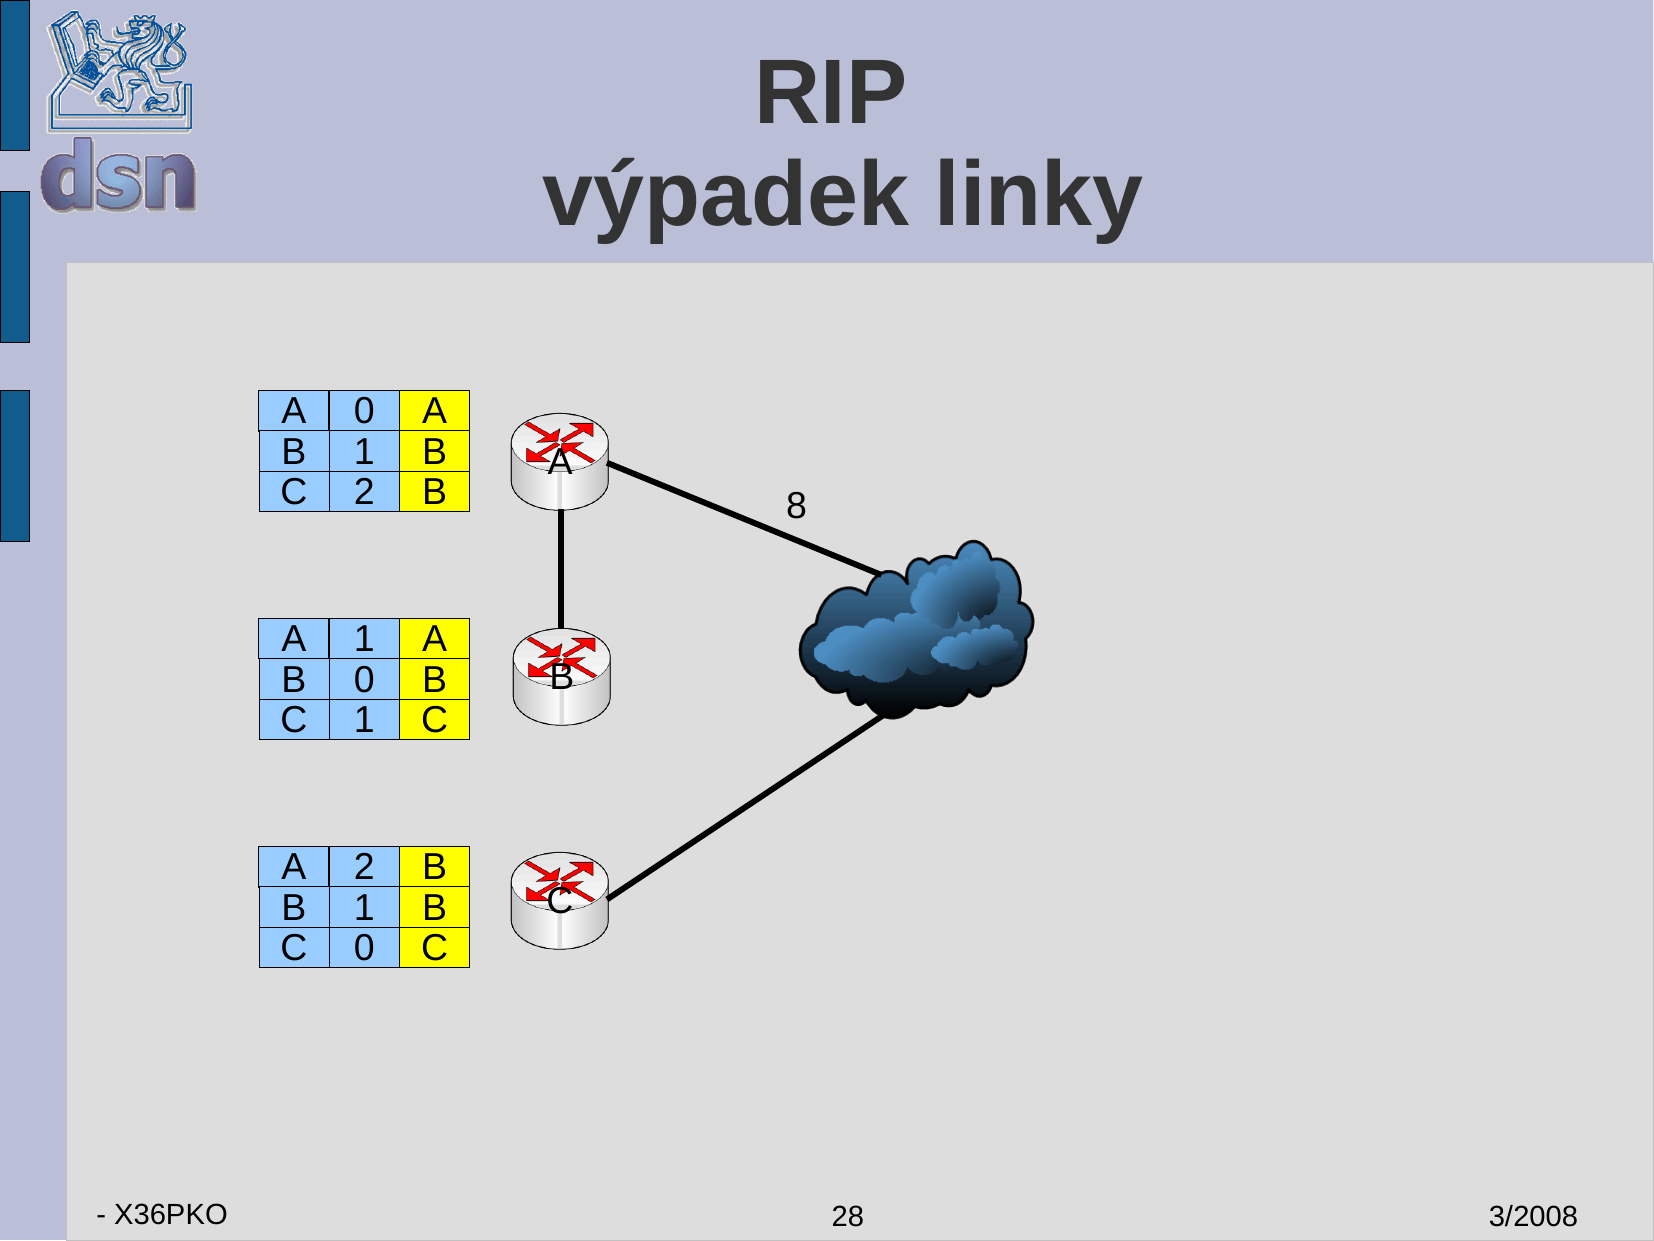

# RIP výpadek linky
A
0
A
B
1
B
C
2
B
A
8
A
1
A
B
0
B
C
1
C
B
A
2
B
B
1
B
C
0
C
C